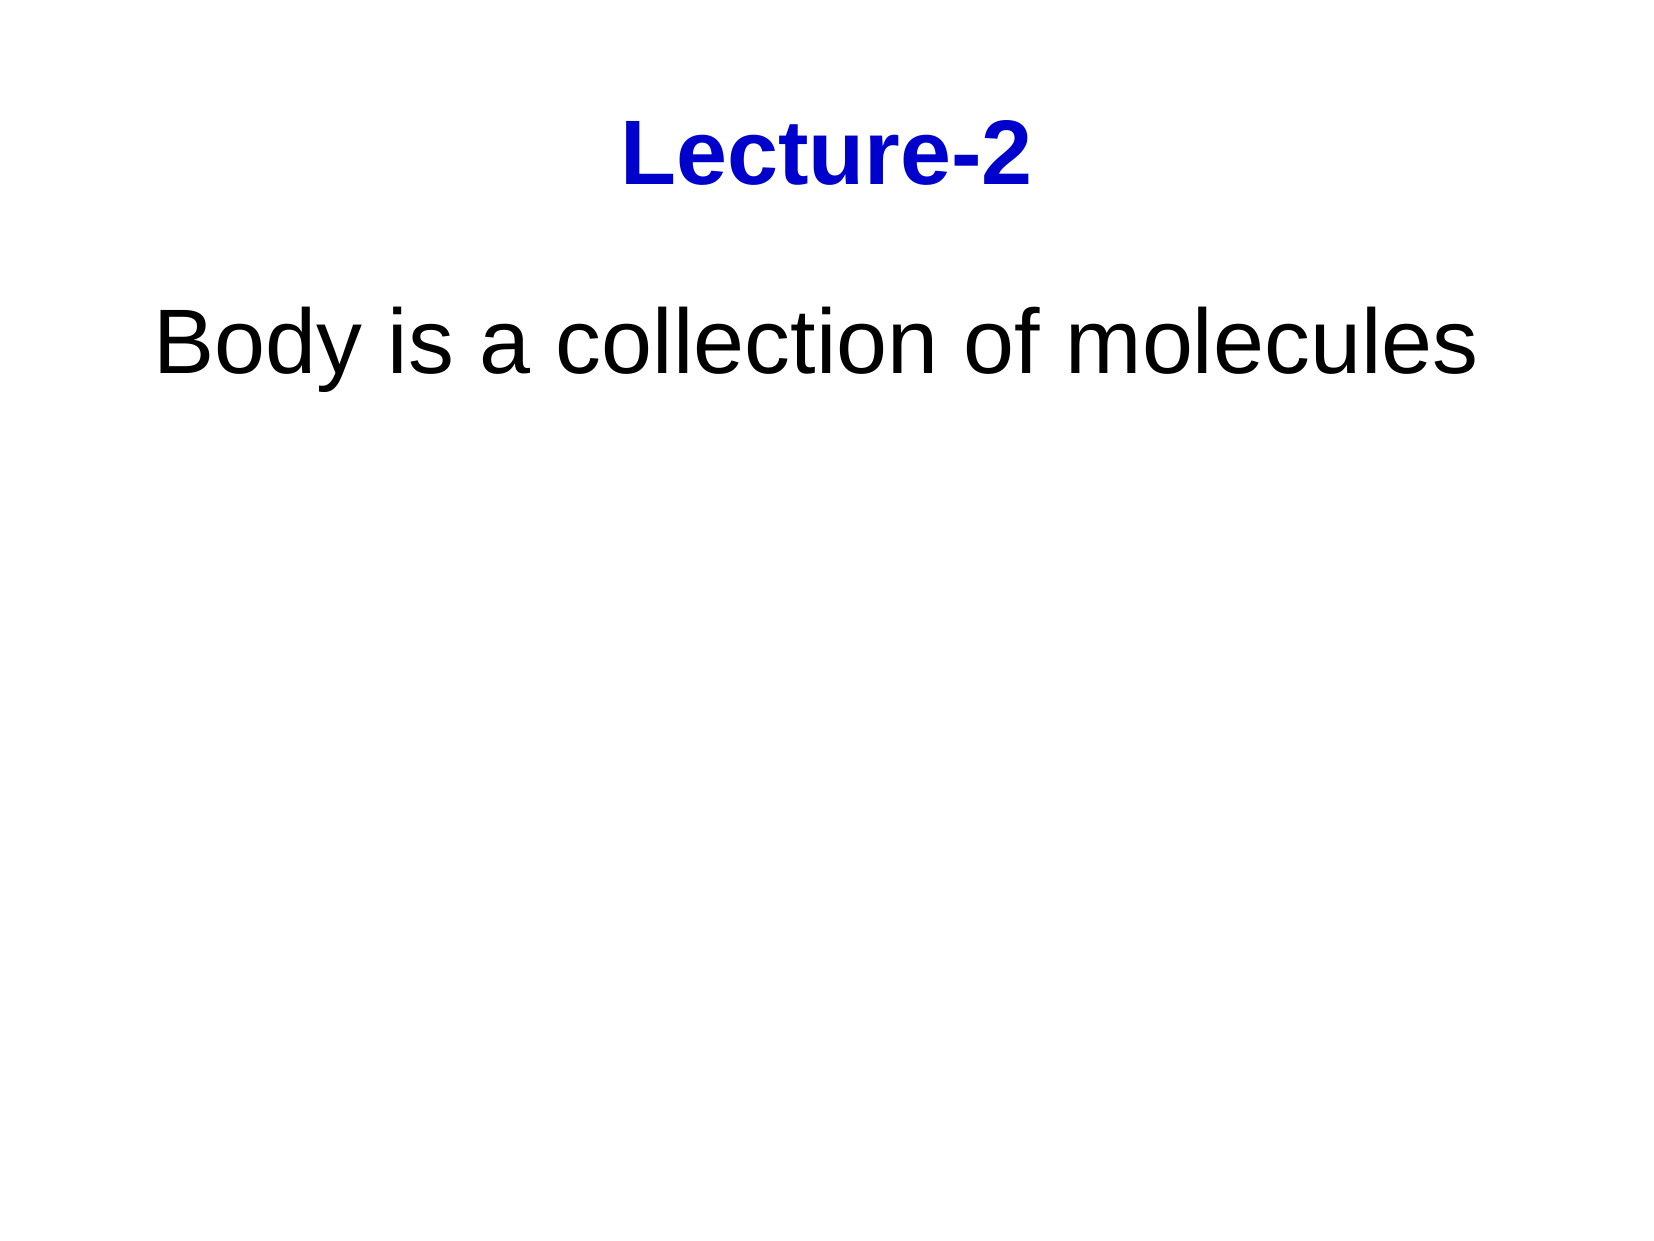

# Lecture-2
Body is a collection of molecules